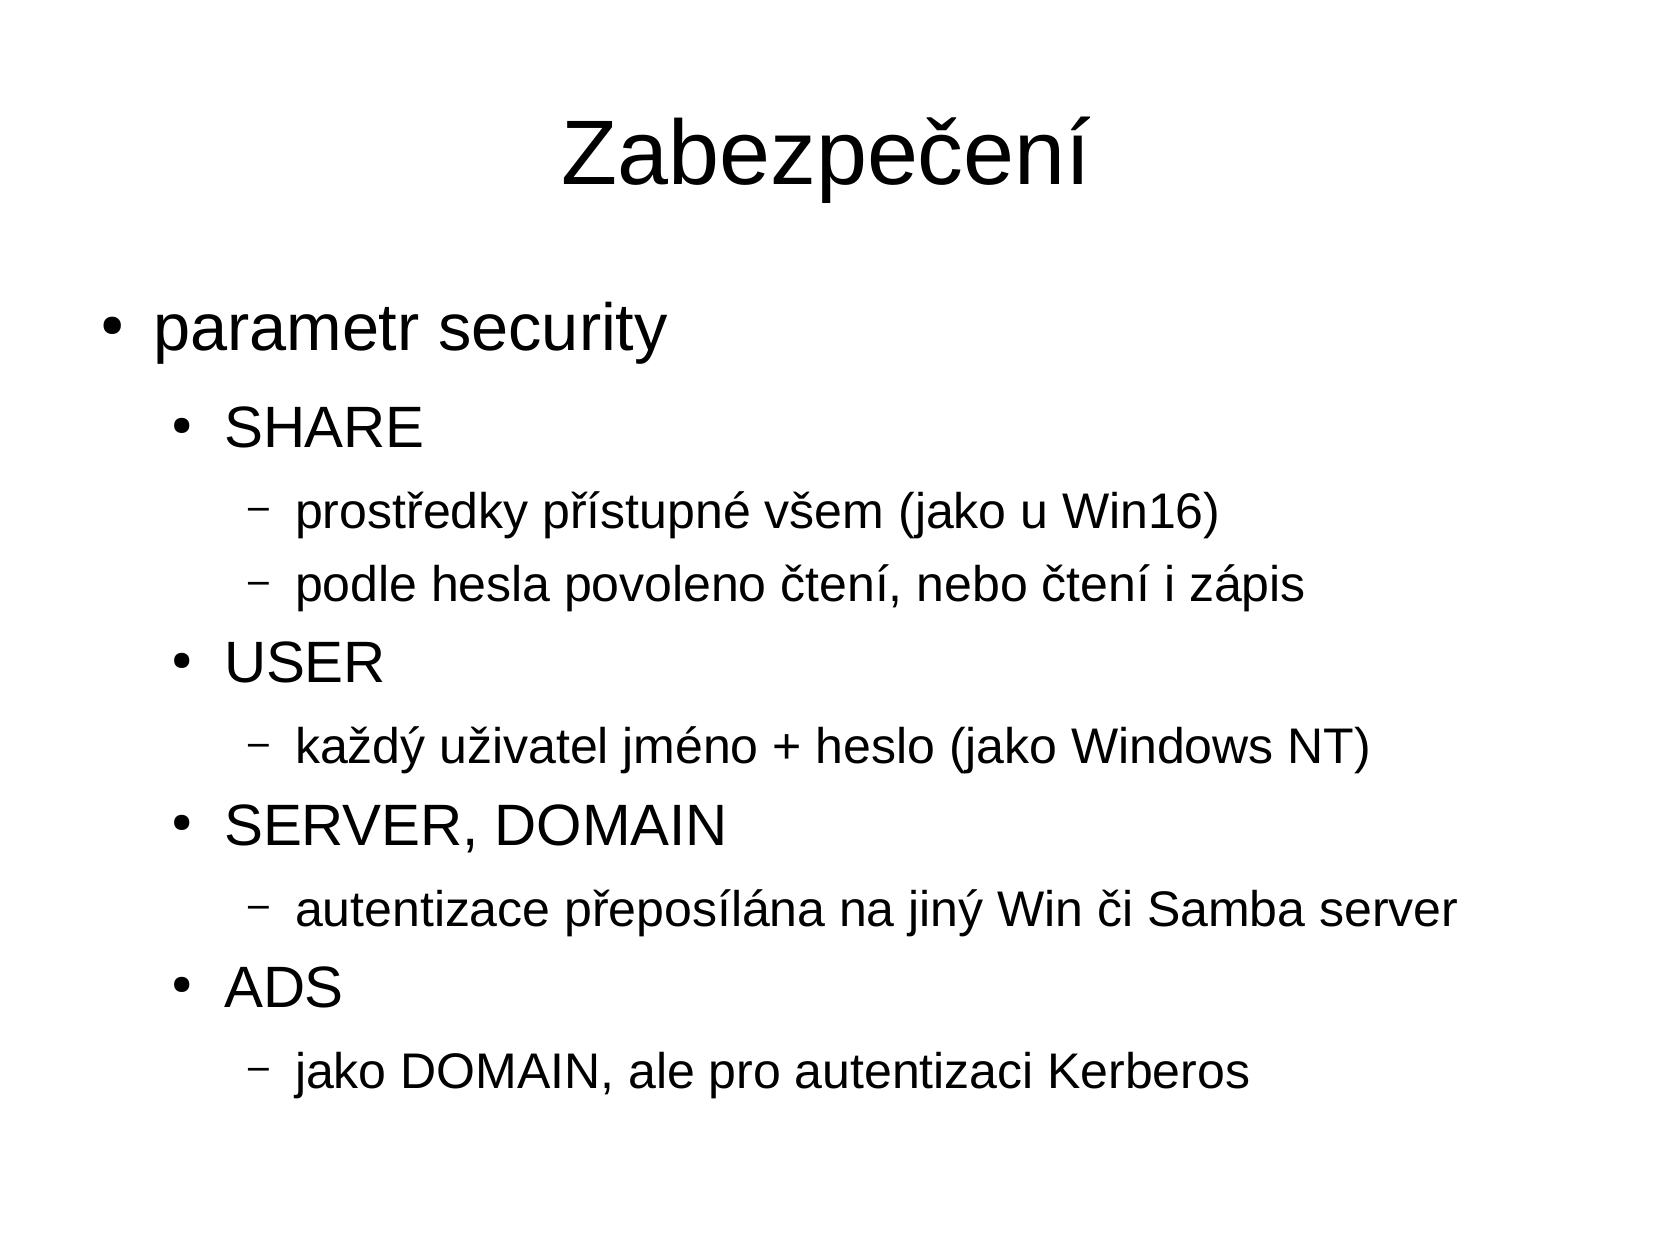

# Zabezpečení
parametr security
SHARE
prostředky přístupné všem (jako u Win16)
podle hesla povoleno čtení, nebo čtení i zápis
USER
každý uživatel jméno + heslo (jako Windows NT)
SERVER, DOMAIN
autentizace přeposílána na jiný Win či Samba server
ADS
jako DOMAIN, ale pro autentizaci Kerberos